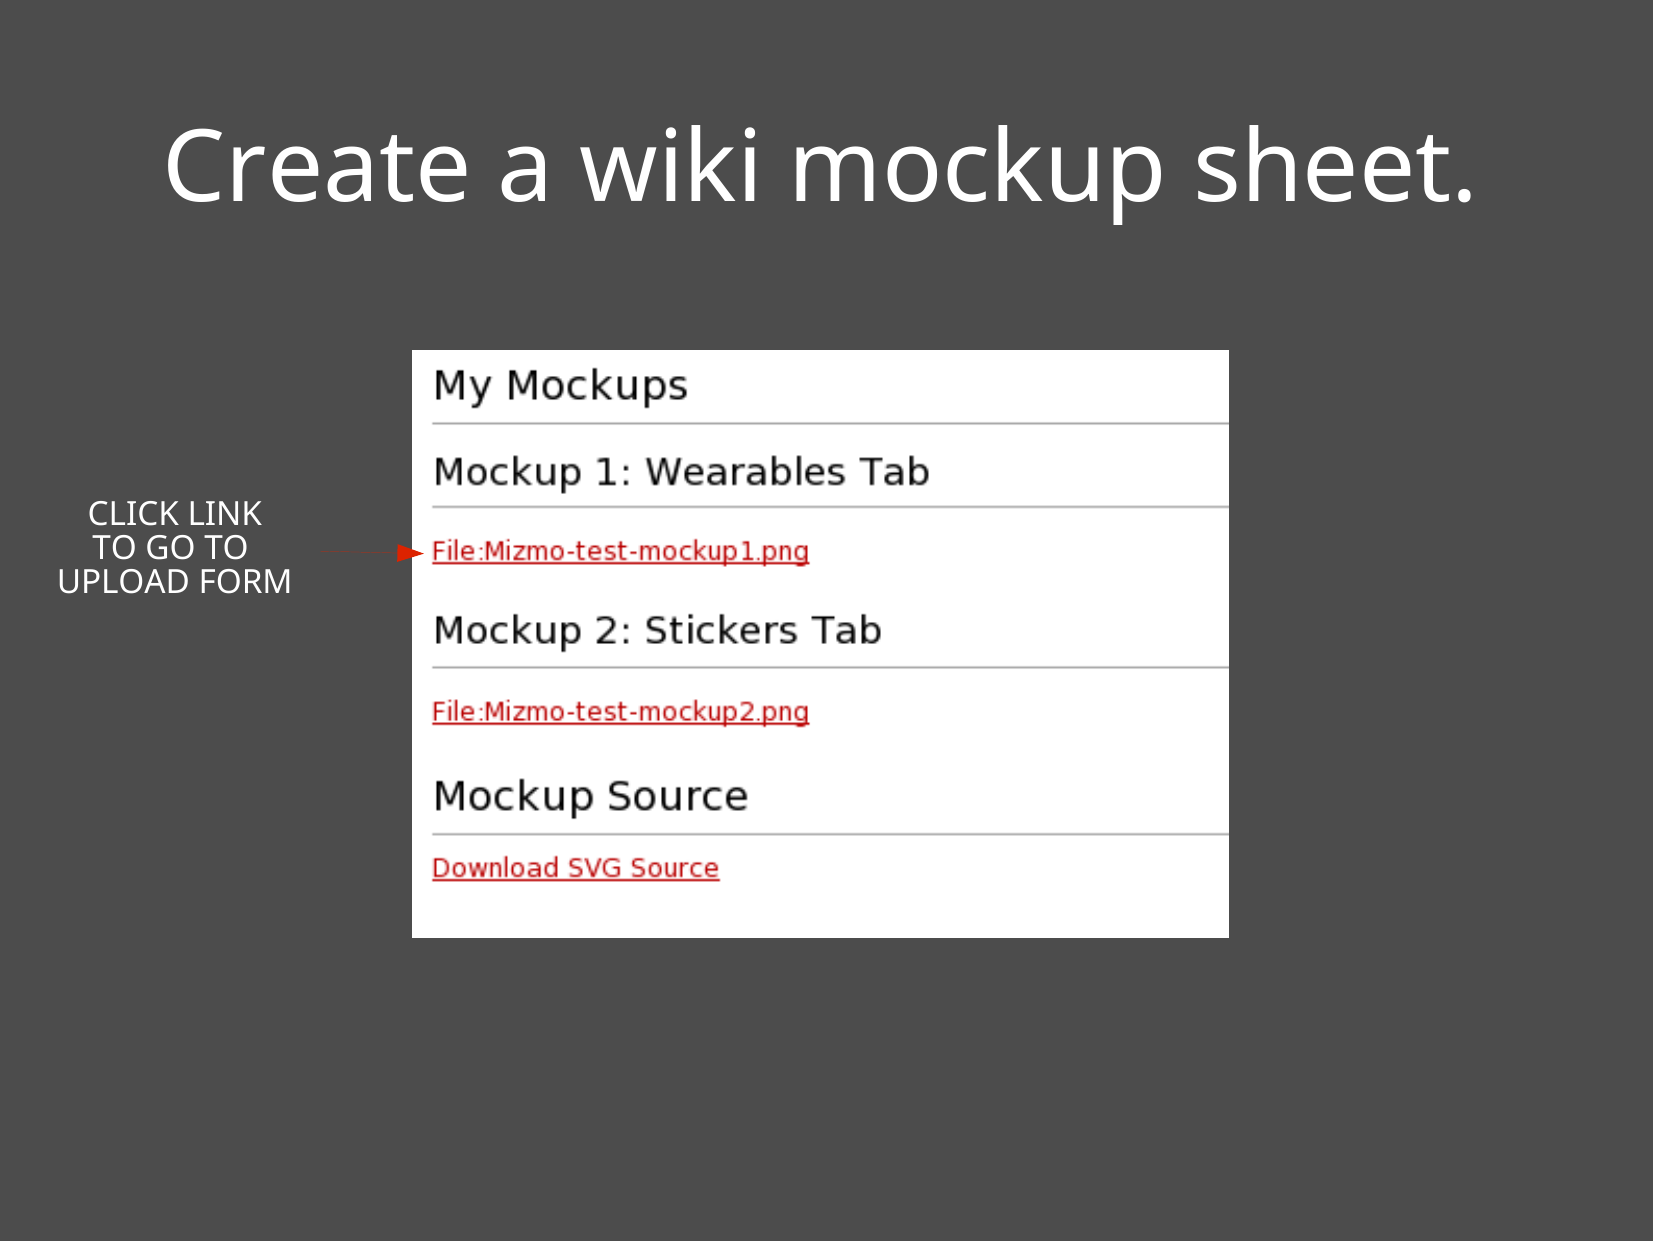

# Create a wiki mockup sheet.
CLICK LINK
TO GO TO
UPLOAD FORM